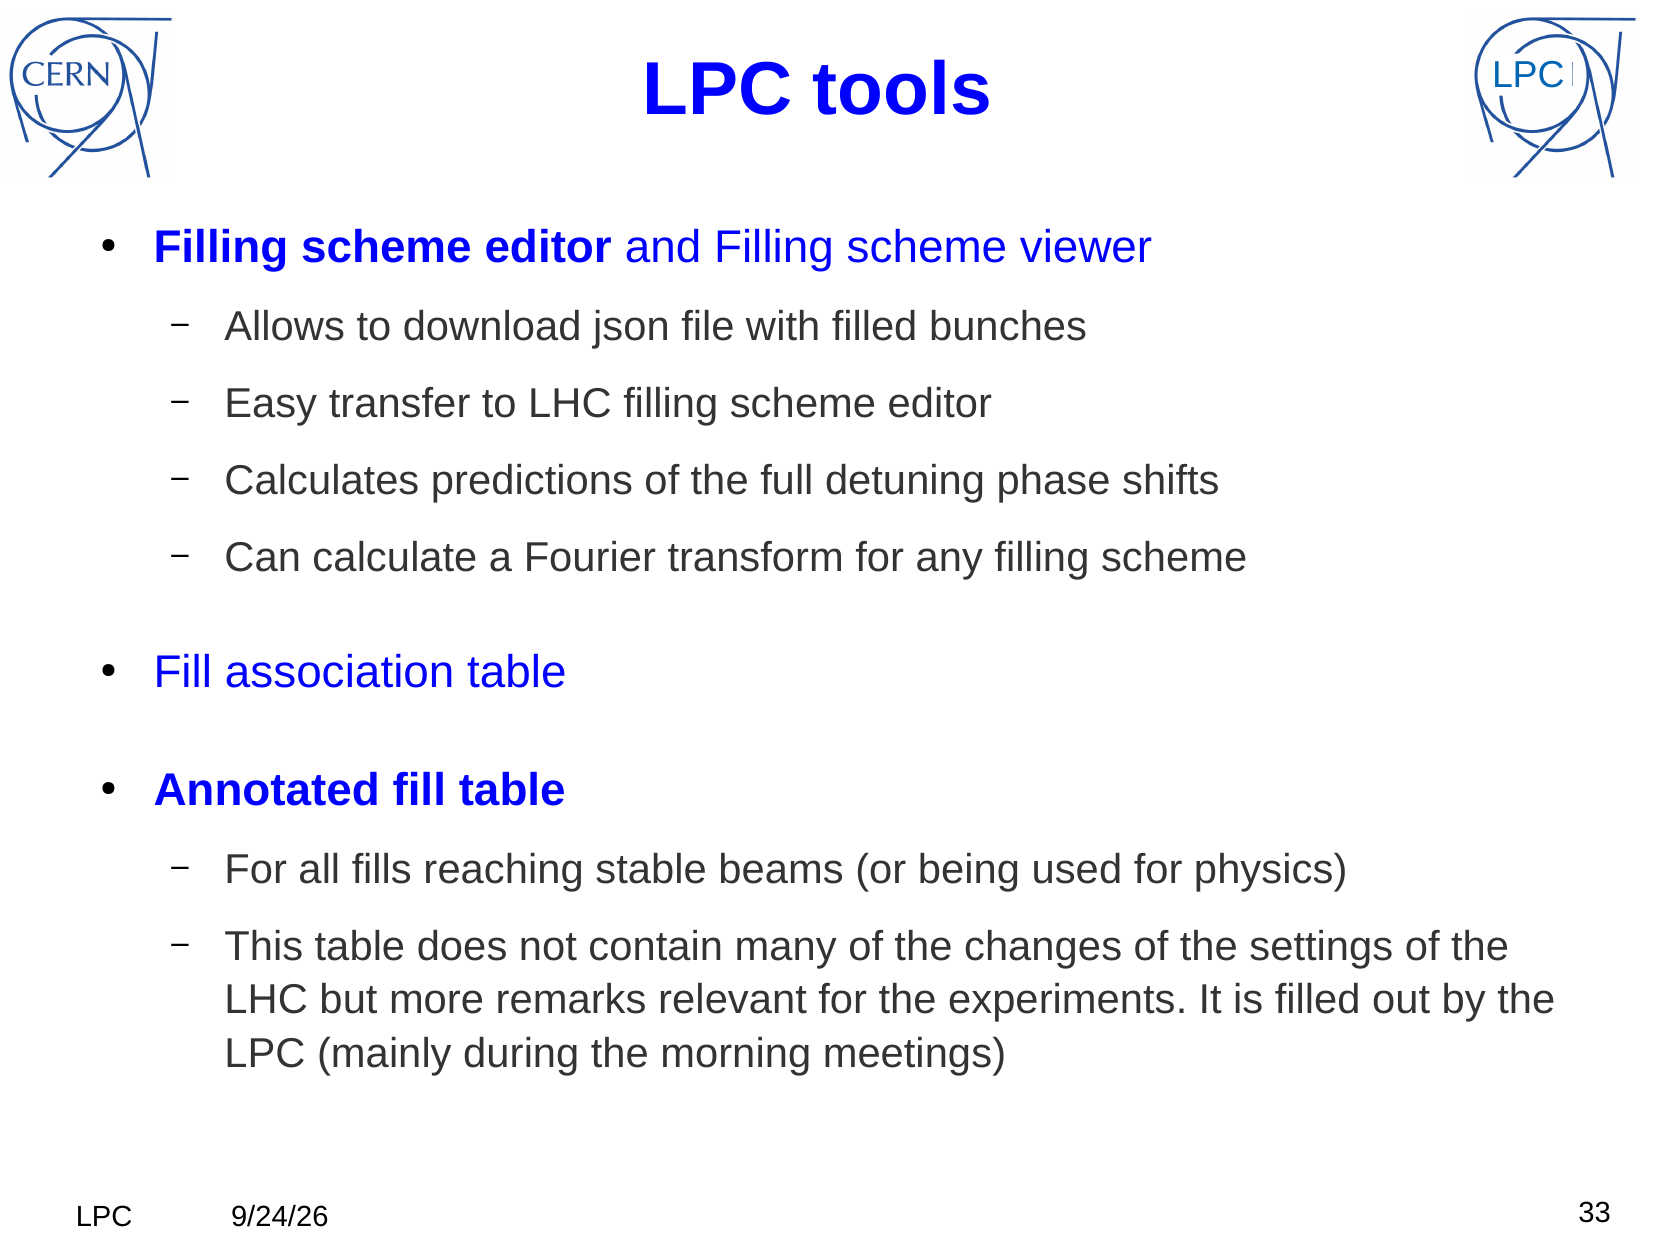

# LPC tools
Filling scheme editor and Filling scheme viewer
Allows to download json file with filled bunches
Easy transfer to LHC filling scheme editor
Calculates predictions of the full detuning phase shifts
Can calculate a Fourier transform for any filling scheme
Fill association table
Annotated fill table
For all fills reaching stable beams (or being used for physics)
This table does not contain many of the changes of the settings of the LHC but more remarks relevant for the experiments. It is filled out by the LPC (mainly during the morning meetings)